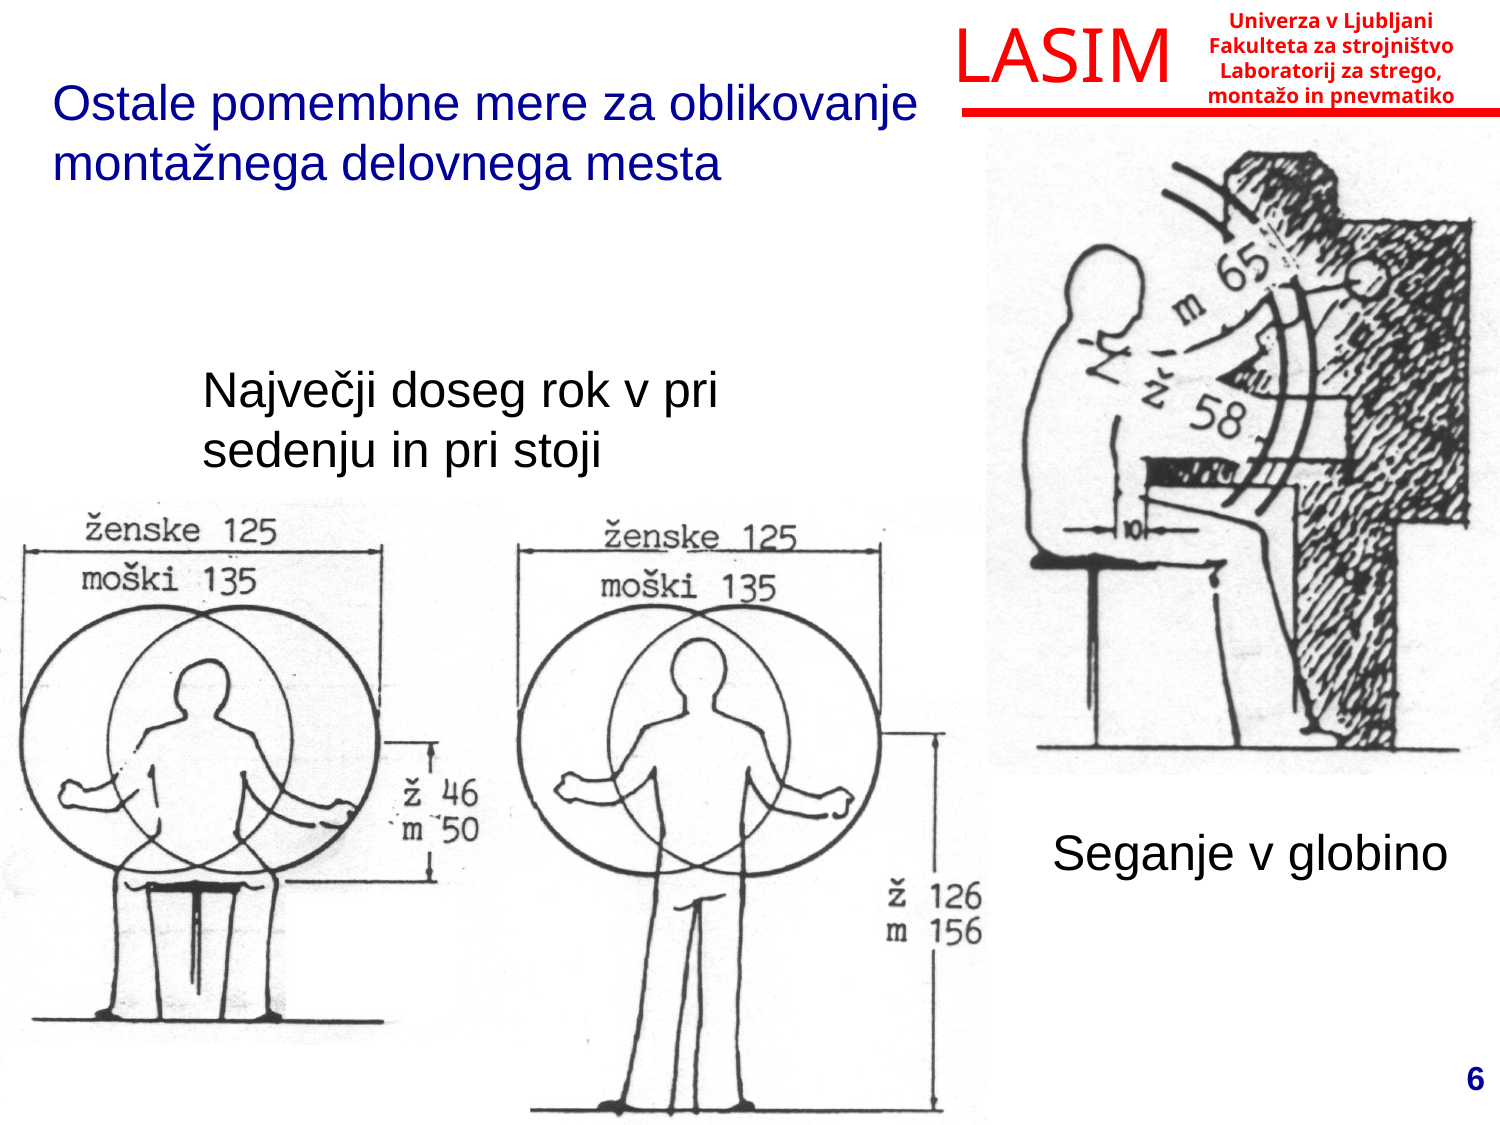

Ostale pomembne mere za oblikovanje montažnega delovnega mesta
Največji doseg rok v pri sedenju in pri stoji
Seganje v globino